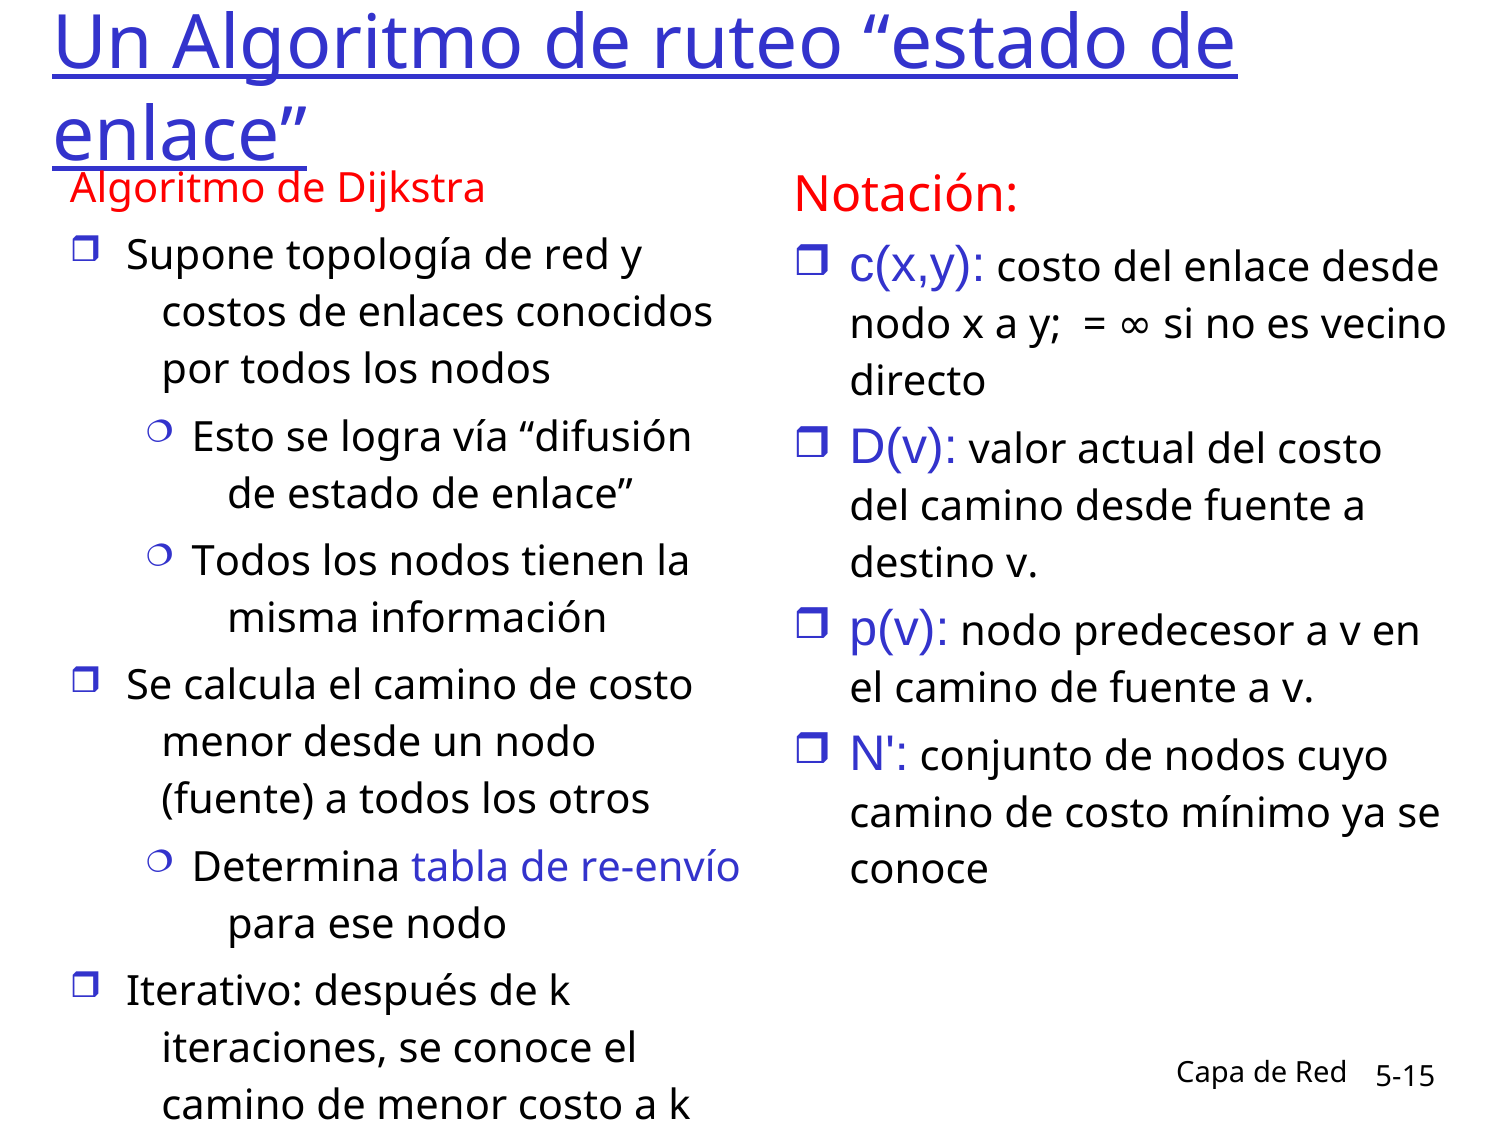

# Un Algoritmo de ruteo “estado de enlace”
Algoritmo de Dijkstra
Supone topología de red y costos de enlaces conocidos por todos los nodos
Esto se logra vía “difusión de estado de enlace”
Todos los nodos tienen la misma información
Se calcula el camino de costo menor desde un nodo (fuente) a todos los otros
Determina tabla de re-envío para ese nodo
Iterativo: después de k iteraciones, se conoce el camino de menor costo a k destinos (ver los valores de p(v) en el camino resultante)
Notación:
c(x,y): costo del enlace desde nodo x a y; = ∞ si no es vecino directo
D(v): valor actual del costo del camino desde fuente a destino v.
p(v): nodo predecesor a v en el camino de fuente a v.
N': conjunto de nodos cuyo camino de costo mínimo ya se conoce